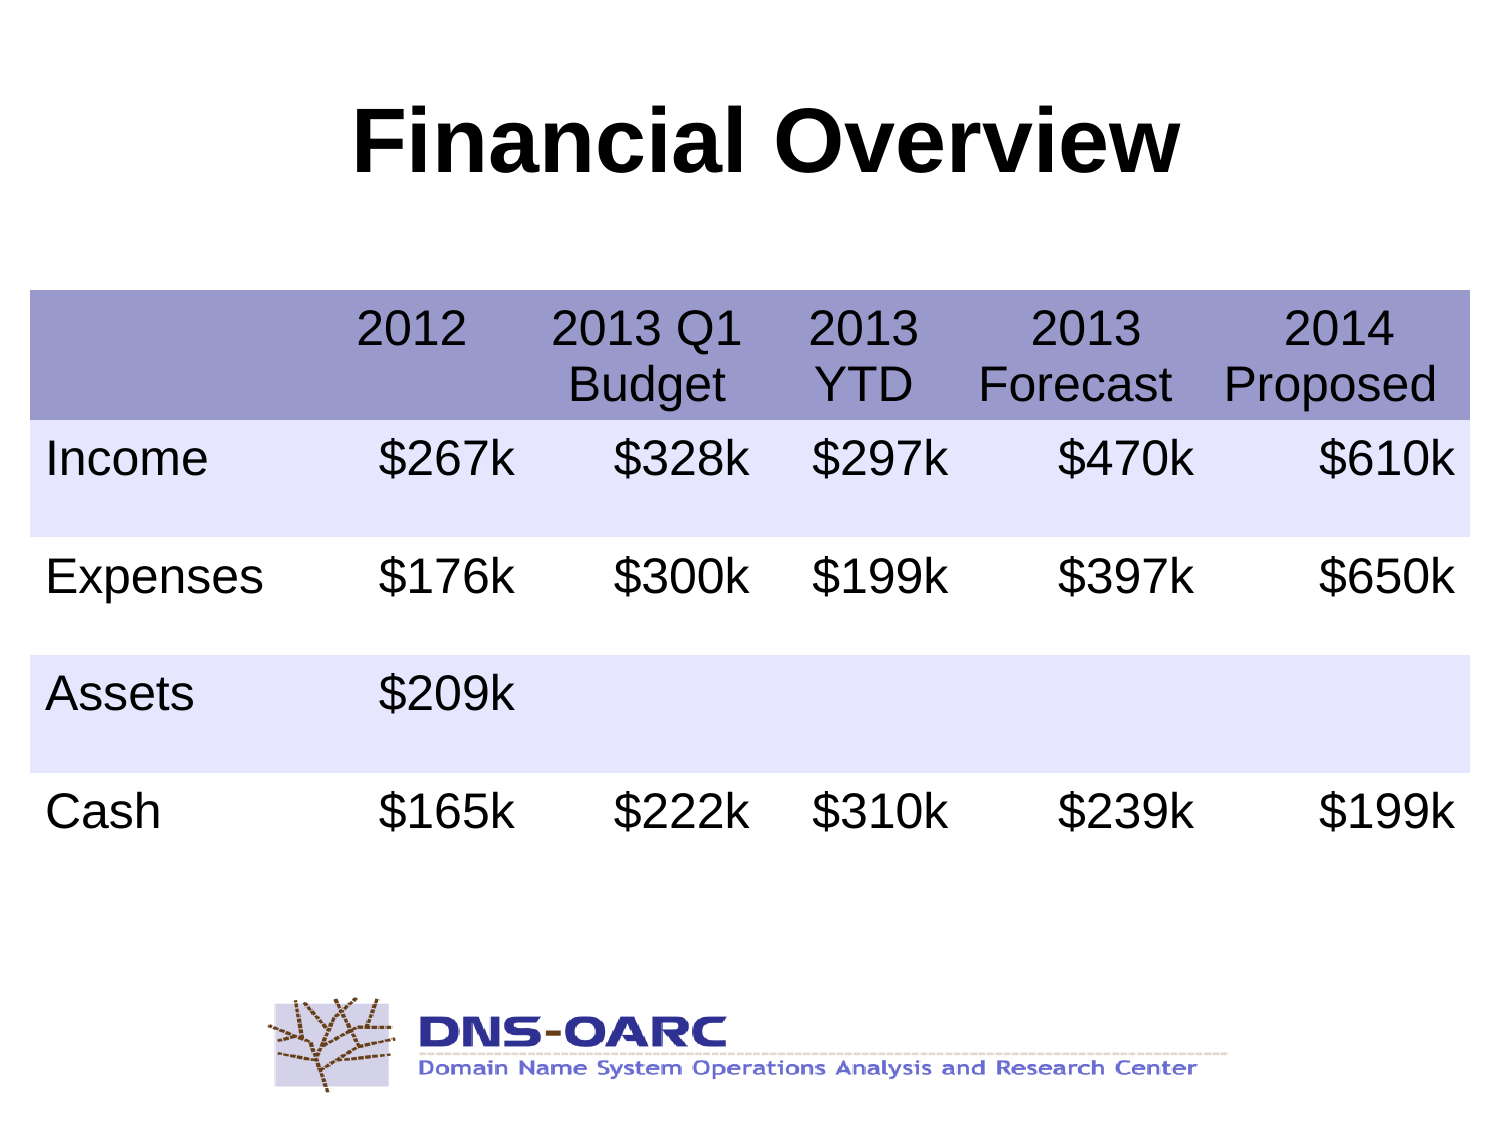

# Financial Overview
| | 2012 | 2013 Q1 Budget | 2013 YTD | 2013 Forecast | 2014 Proposed |
| --- | --- | --- | --- | --- | --- |
| Income | $267k | $328k | $297k | $470k | $610k |
| Expenses | $176k | $300k | $199k | $397k | $650k |
| Assets | $209k | | | | |
| Cash | $165k | $222k | $310k | $239k | $199k |